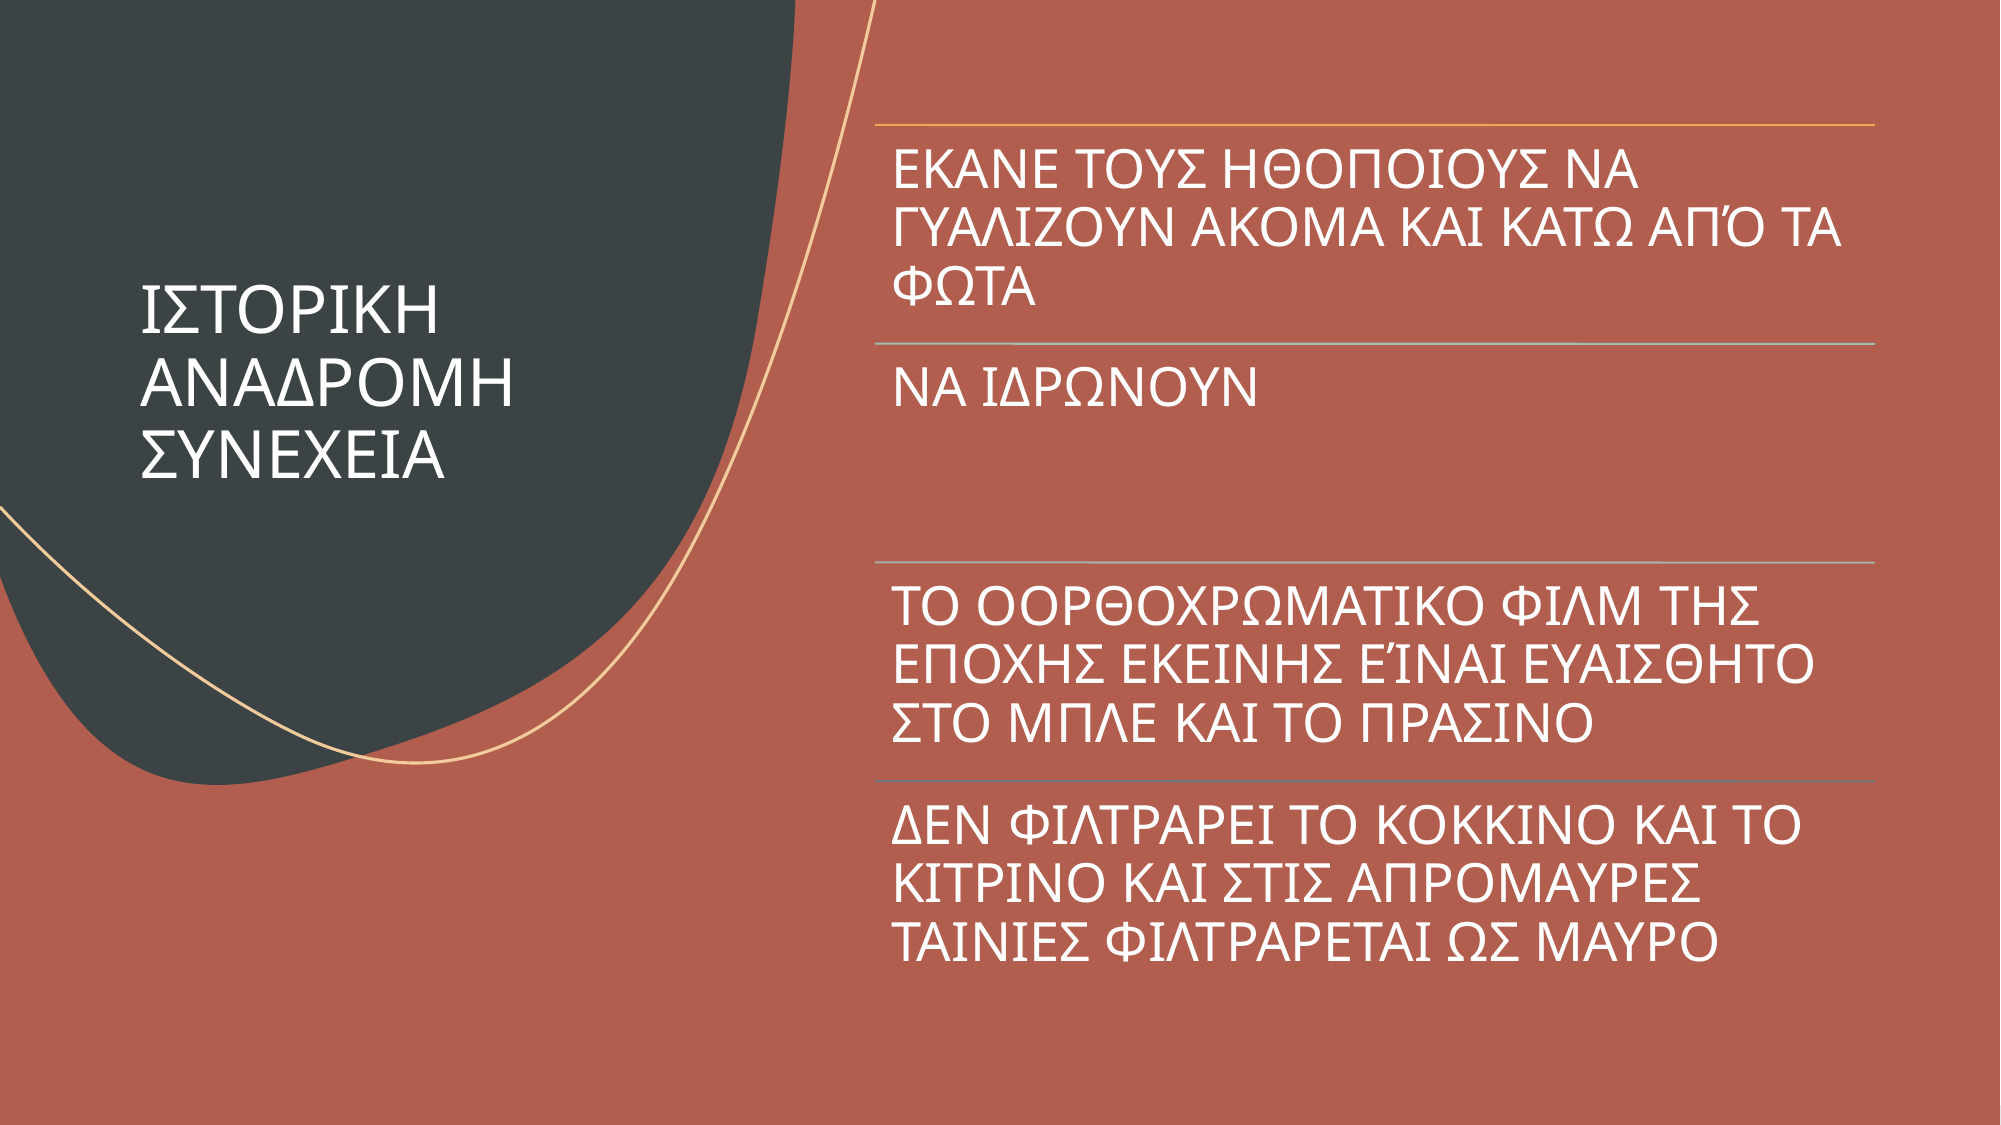

# ΙΣΤΟΡΙΚΗ ΑΝΑΔΡΟΜΗ ΣΥΝΕΧΕΙΑ
ΕΚΑΝΕ ΤΟΥΣ ΗΘΟΠΟΙΟΥΣ ΝΑ ΓΥΑΛΙΖΟΥΝ ΑΚΟΜΑ ΚΑΙ ΚΑΤΩ ΑΠΌ ΤΑ ΦΩΤΑ
ΝΑ ΙΔΡΩΝΟΥΝ
ΤΟ ΟΟΡΘΟΧΡΩΜΑΤΙΚΟ ΦΙΛΜ ΤΗΣ ΕΠΟΧΗΣ ΕΚΕΙΝΗΣ ΕΊΝΑΙ ΕΥΑΙΣΘΗΤΟ ΣΤΟ ΜΠΛΕ ΚΑΙ ΤΟ ΠΡΑΣΙΝΟ
ΔΕΝ ΦΙΛΤΡΑΡΕΙ ΤΟ ΚΟΚΚΙΝΟ ΚΑΙ ΤΟ ΚΙΤΡΙΝΟ ΚΑΙ ΣΤΙΣ ΑΠΡΟΜΑΥΡΕΣ ΤΑΙΝΙΕΣ ΦΙΛΤΡΑΡΕΤΑΙ ΩΣ ΜΑΥΡΟ